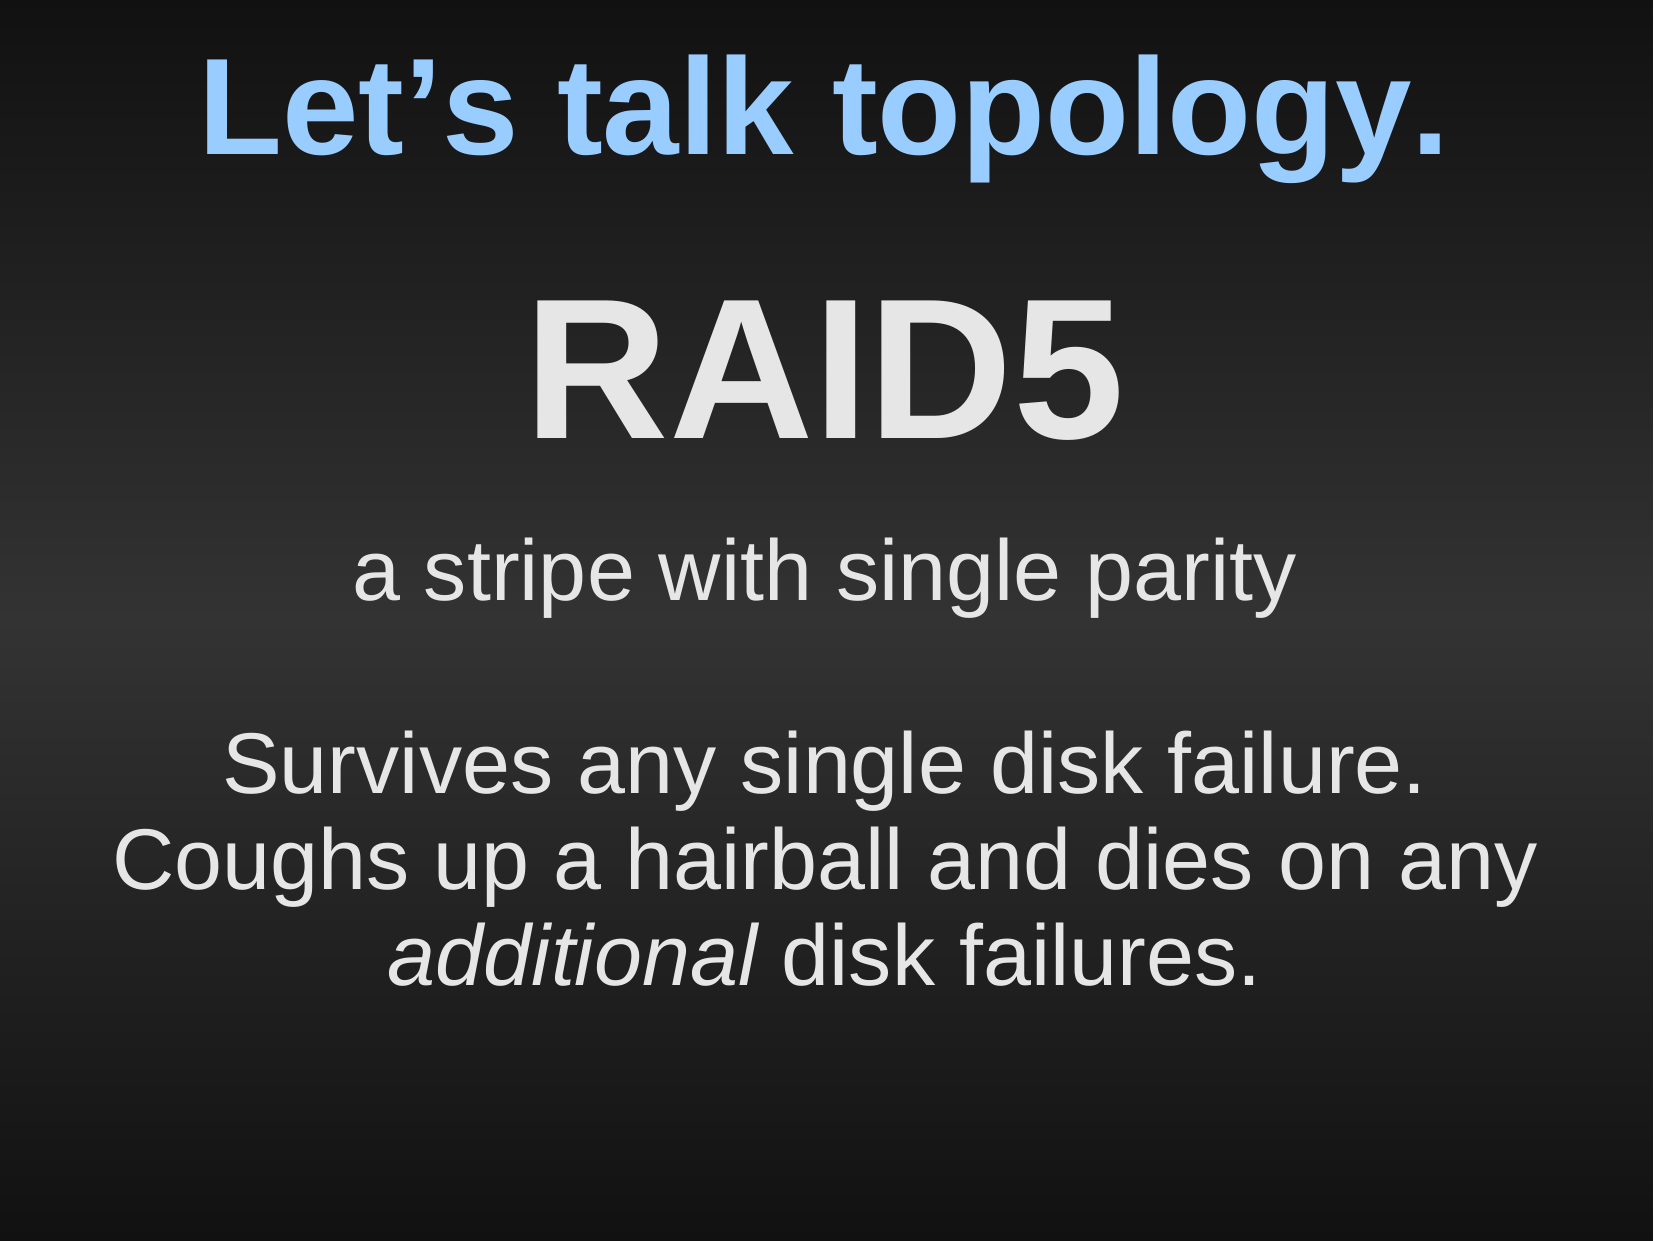

# Let’s talk topology.
RAID5
a stripe with single parity
Survives any single disk failure.
Coughs up a hairball and dies on any
additional disk failures.